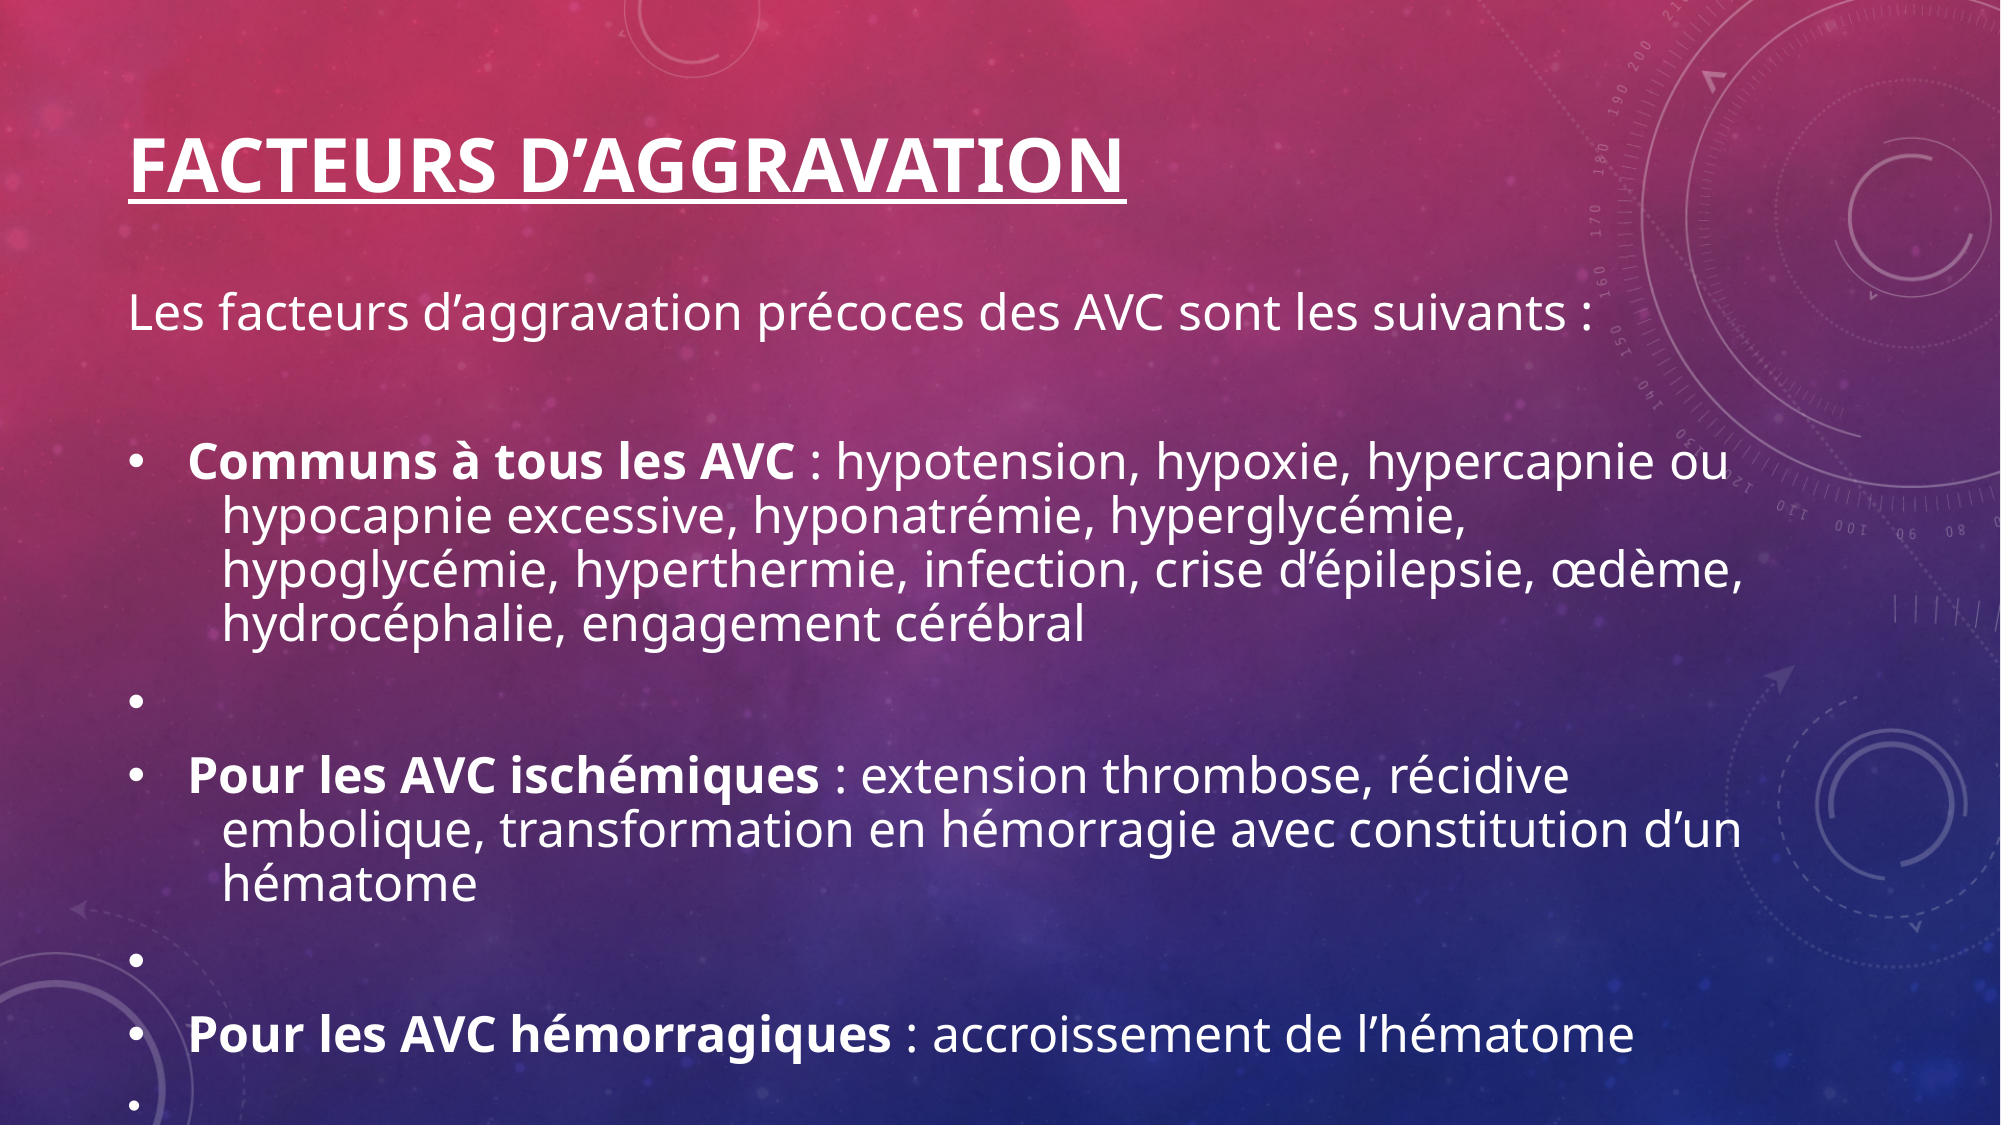

# Facteurs d’aggravation
Les facteurs d’aggravation précoces des AVC sont les suivants :
 Communs à tous les AVC : hypotension, hypoxie, hypercapnie ou hypocapnie excessive, hyponatrémie, hyperglycémie, hypoglycémie, hyperthermie, infection, crise d’épilepsie, œdème, hydrocéphalie, engagement cérébral
 Pour les AVC ischémiques : extension thrombose, récidive embolique, transformation en hémorragie avec constitution d’un hématome
 Pour les AVC hémorragiques : accroissement de l’hématome